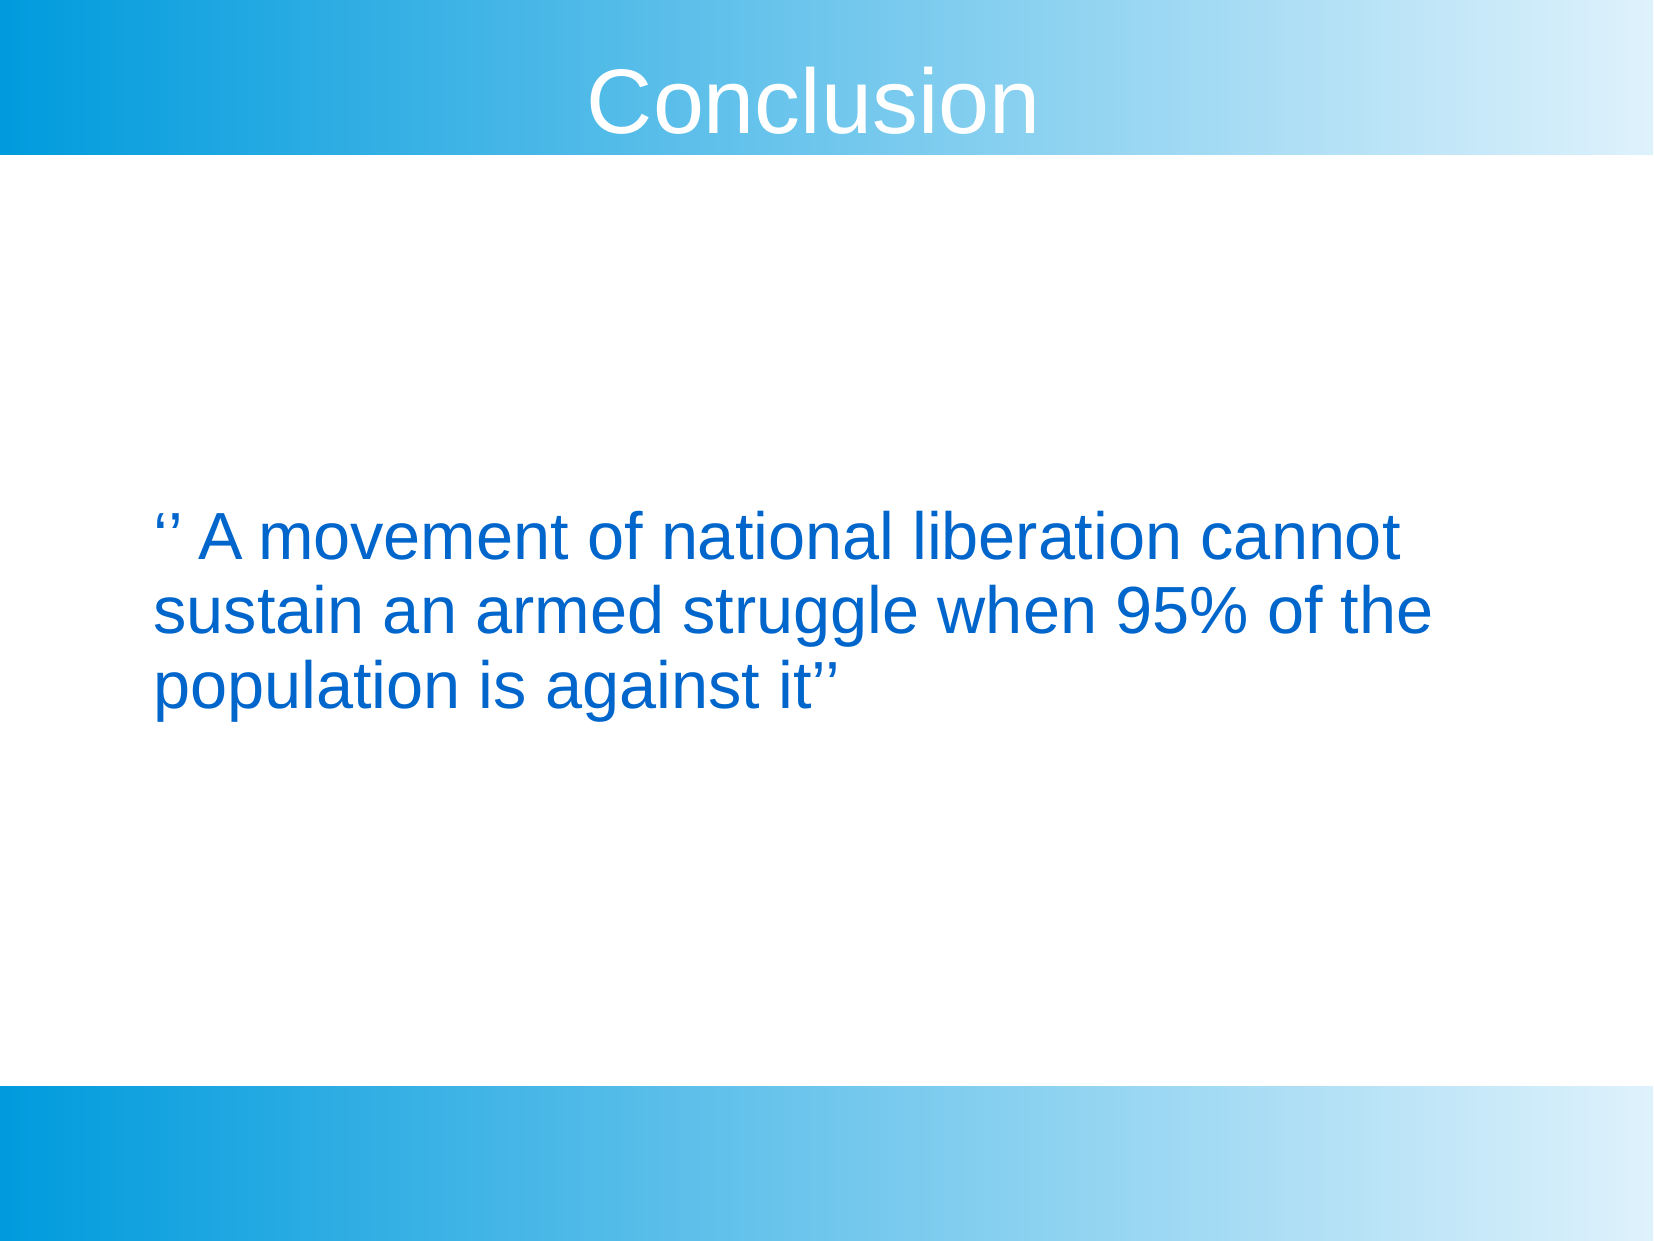

# Conclusion
‘’ A movement of national liberation cannot sustain an armed struggle when 95% of the population is against it’’